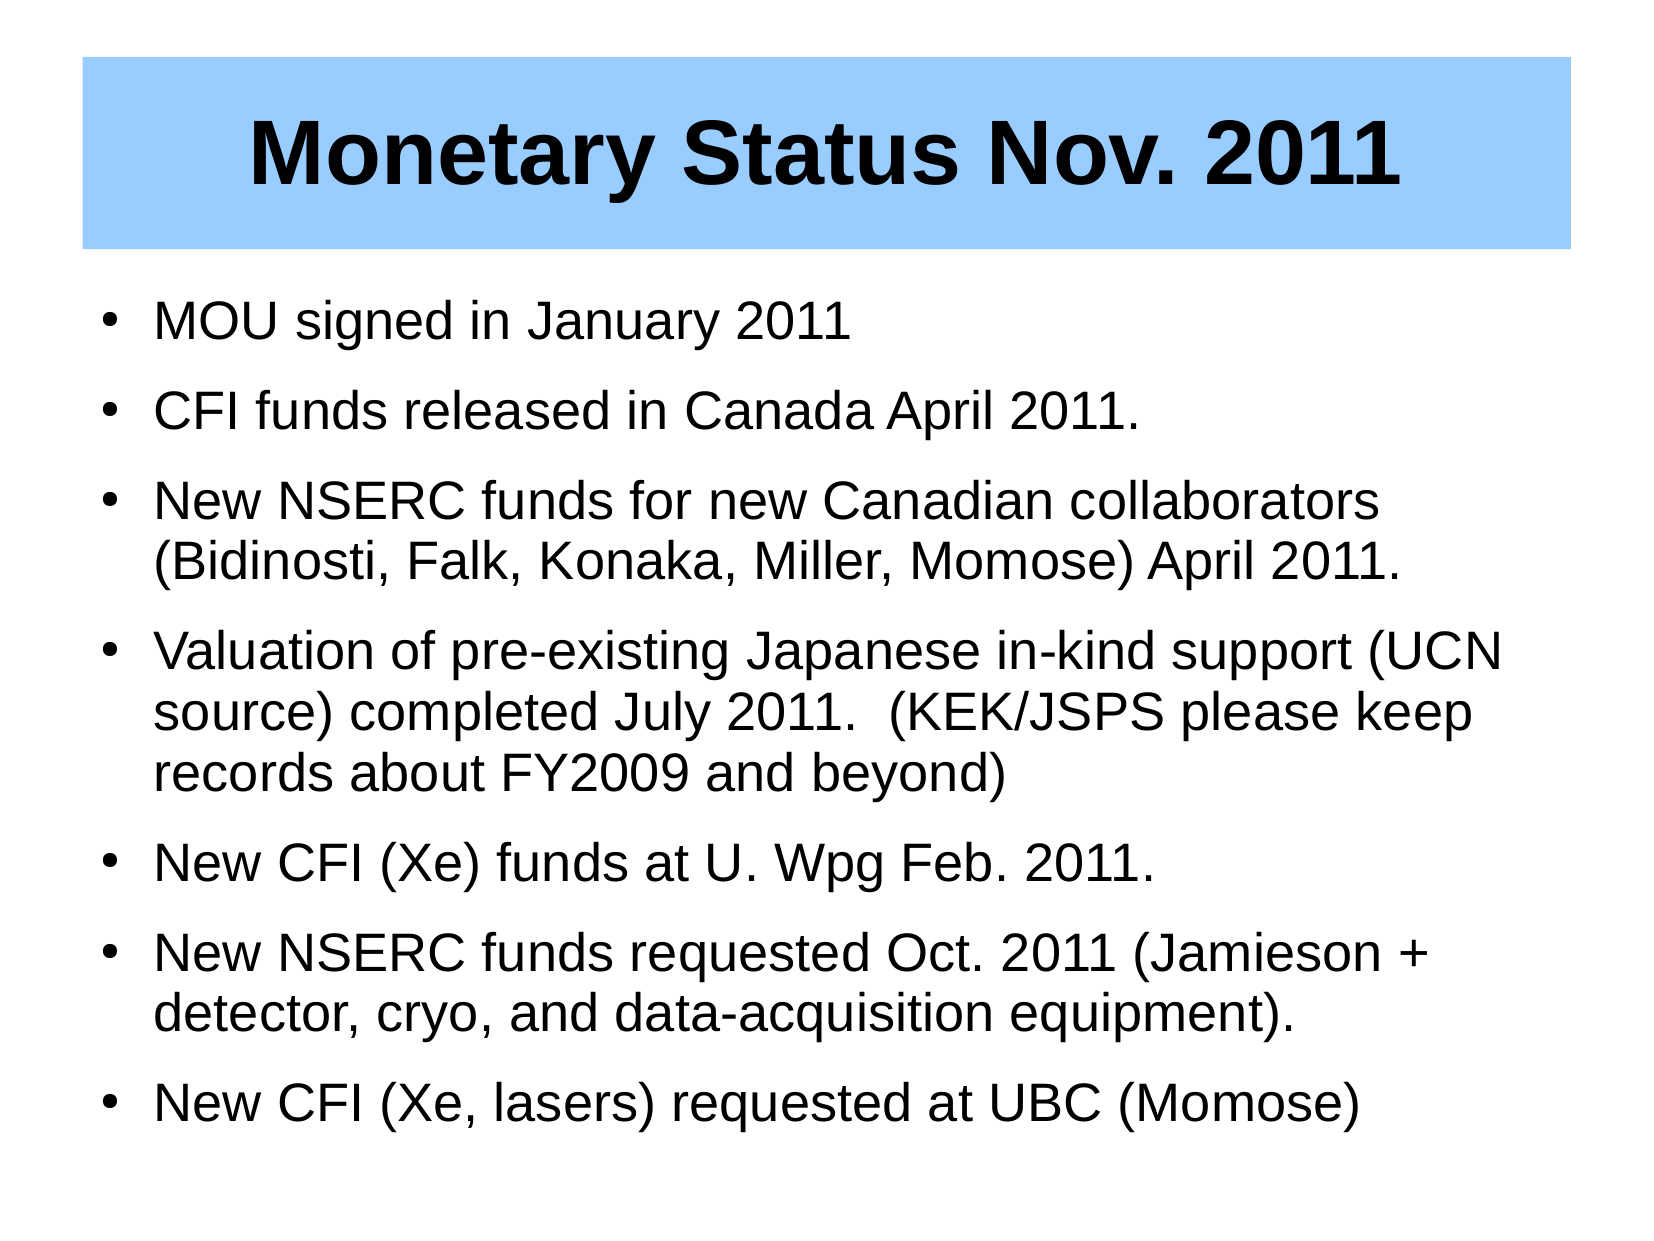

# Monetary Status Nov. 2011
MOU signed in January 2011
CFI funds released in Canada April 2011.
New NSERC funds for new Canadian collaborators (Bidinosti, Falk, Konaka, Miller, Momose) April 2011.
Valuation of pre-existing Japanese in-kind support (UCN source) completed July 2011. (KEK/JSPS please keep records about FY2009 and beyond)
New CFI (Xe) funds at U. Wpg Feb. 2011.
New NSERC funds requested Oct. 2011 (Jamieson + detector, cryo, and data-acquisition equipment).
New CFI (Xe, lasers) requested at UBC (Momose)